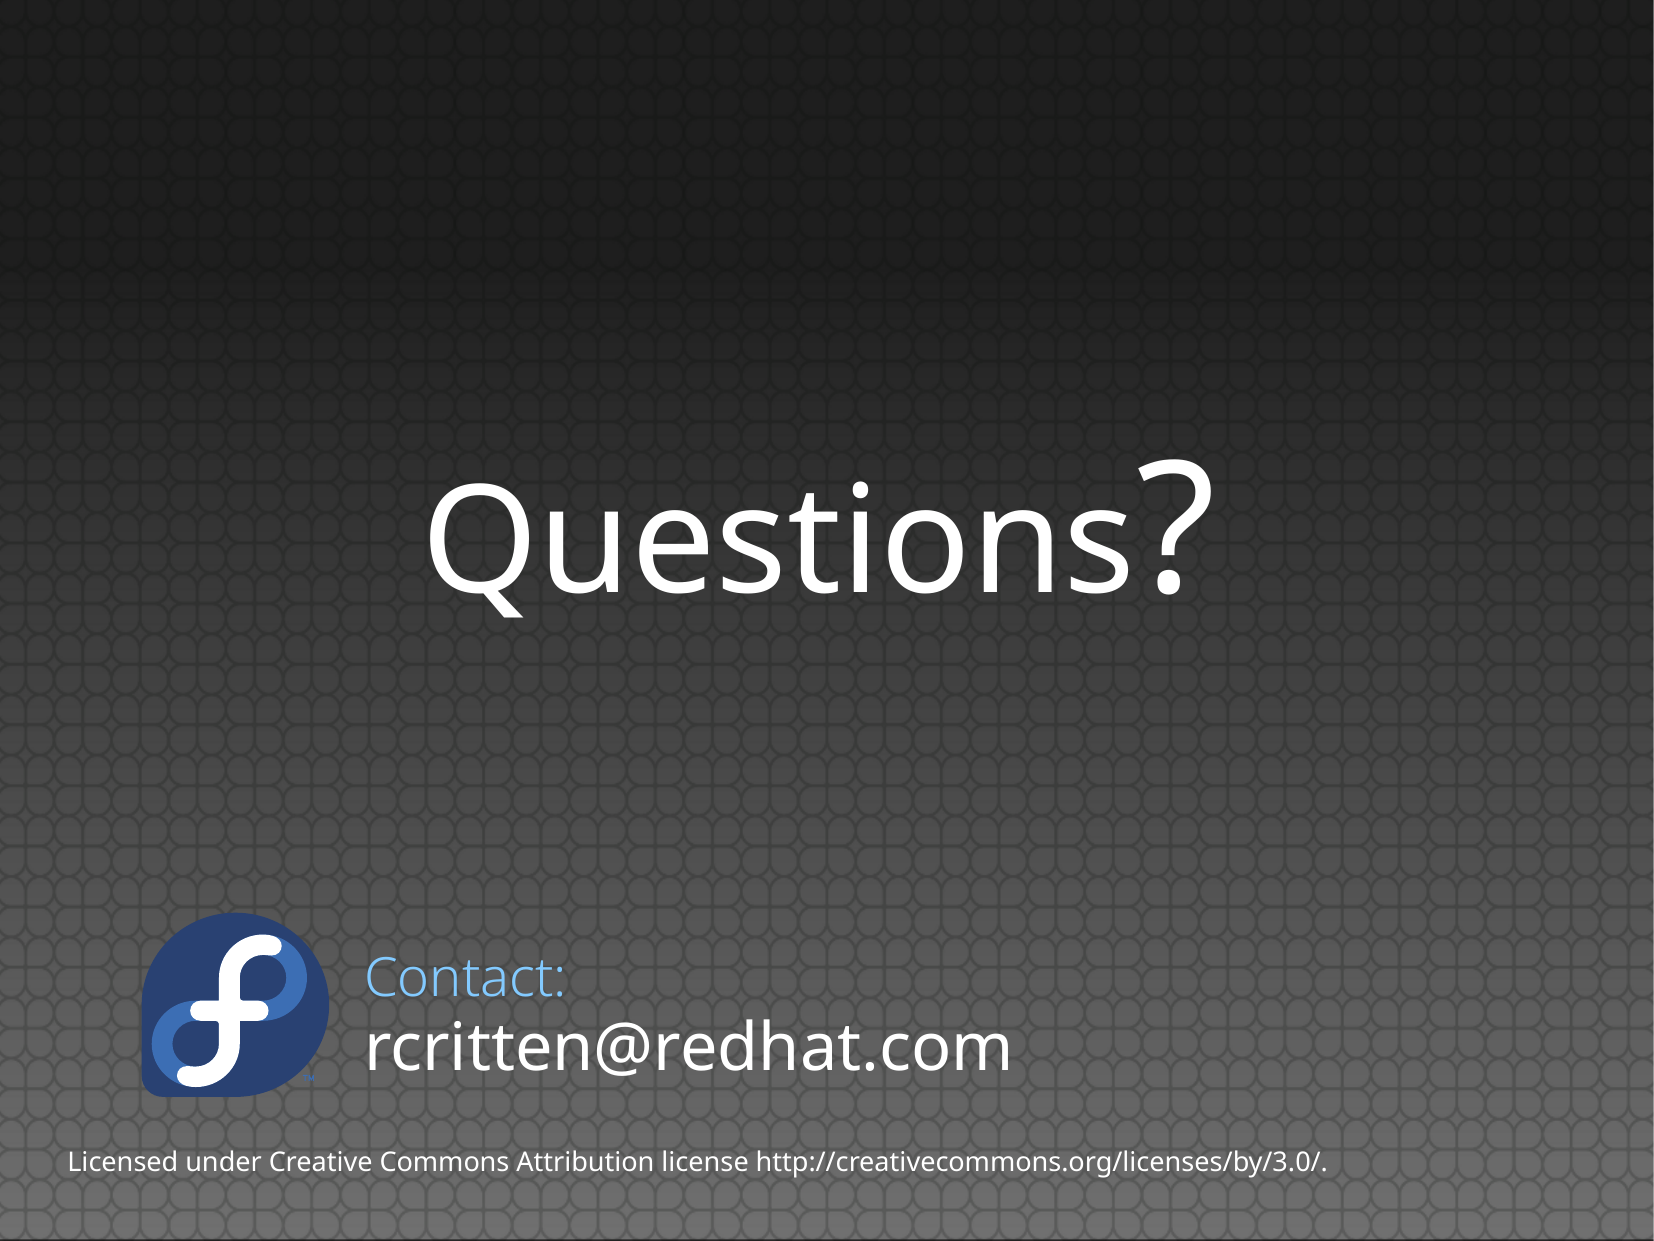

# Questions?
Contact:
rcritten@redhat.com
Licensed under Creative Commons Attribution license http://creativecommons.org/licenses/by/3.0/.